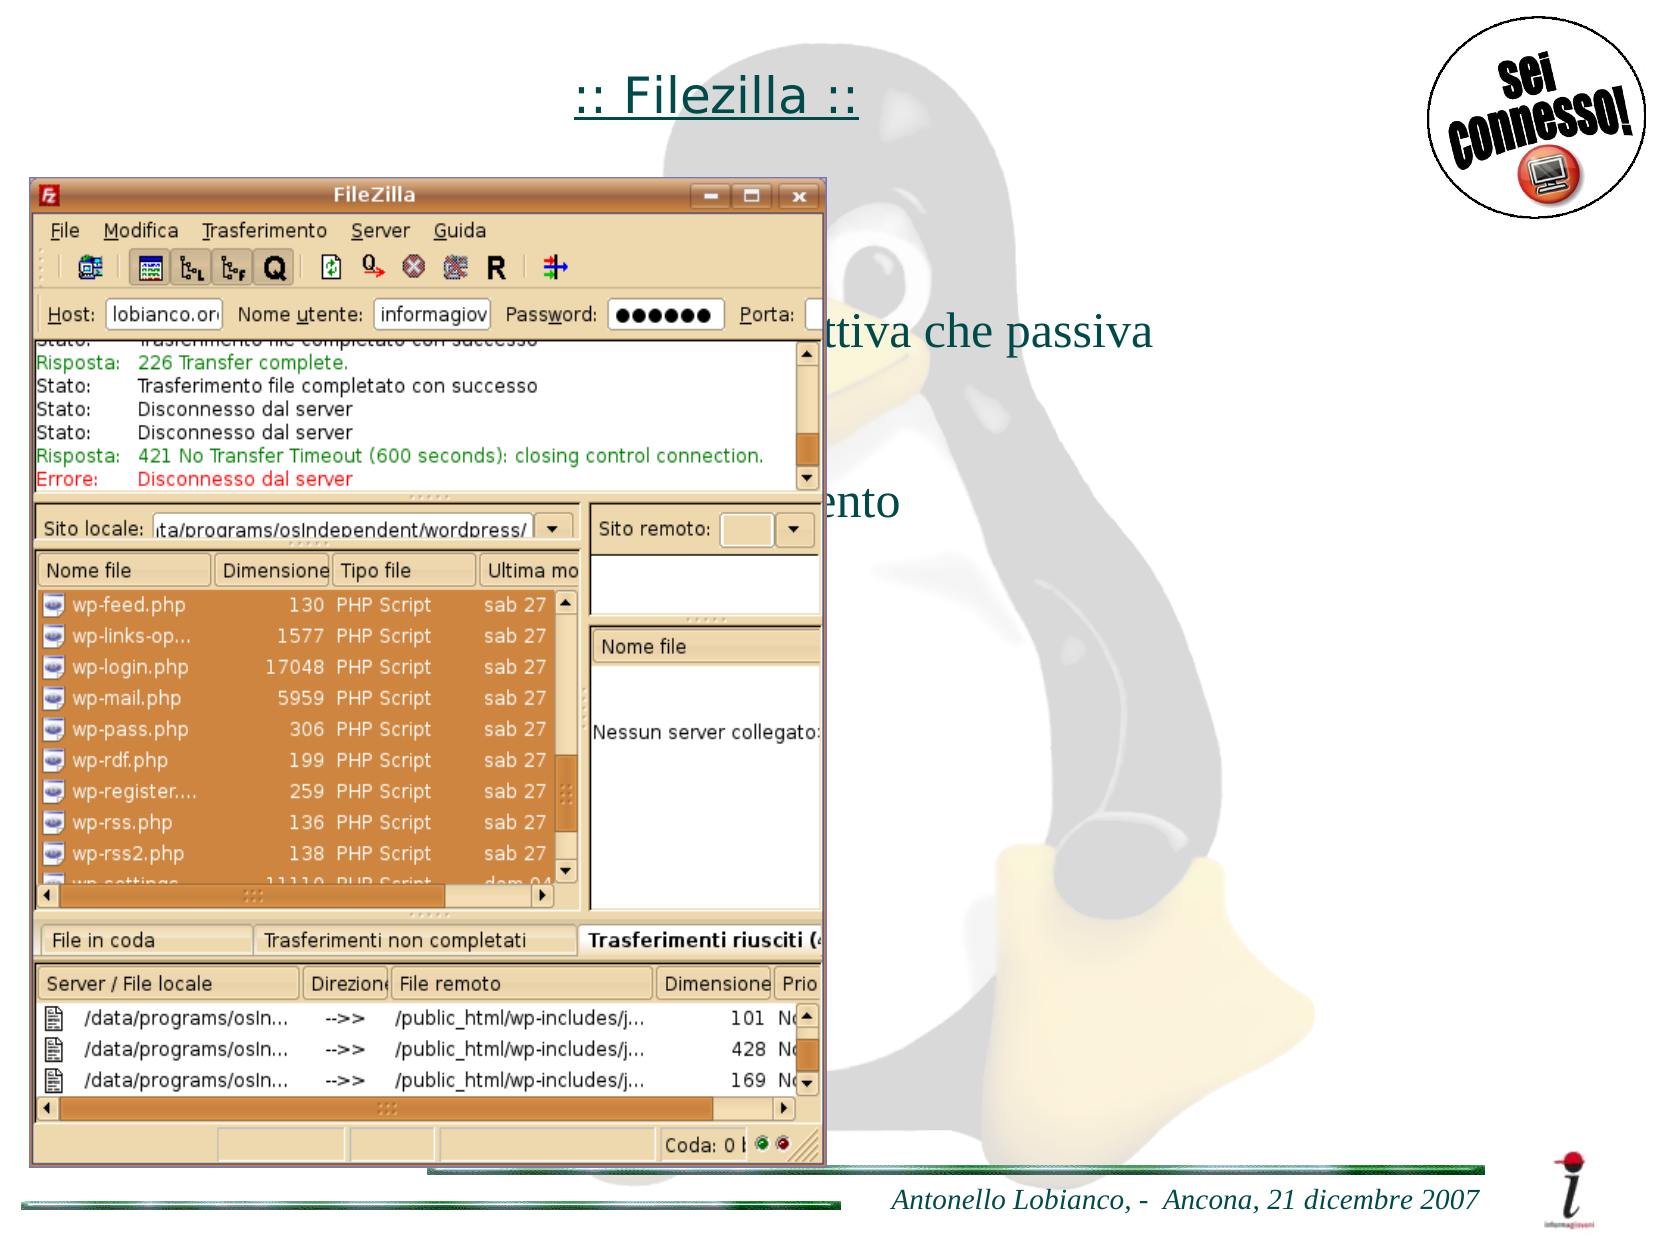

# :: Filezilla ::
Client FTP
Supporta pienamente sia la modalità attiva che passiva
Semplice da usare ma completo
Gestione multisito e code di trasferimento
PUO' FARE ANCHE DA SERVER